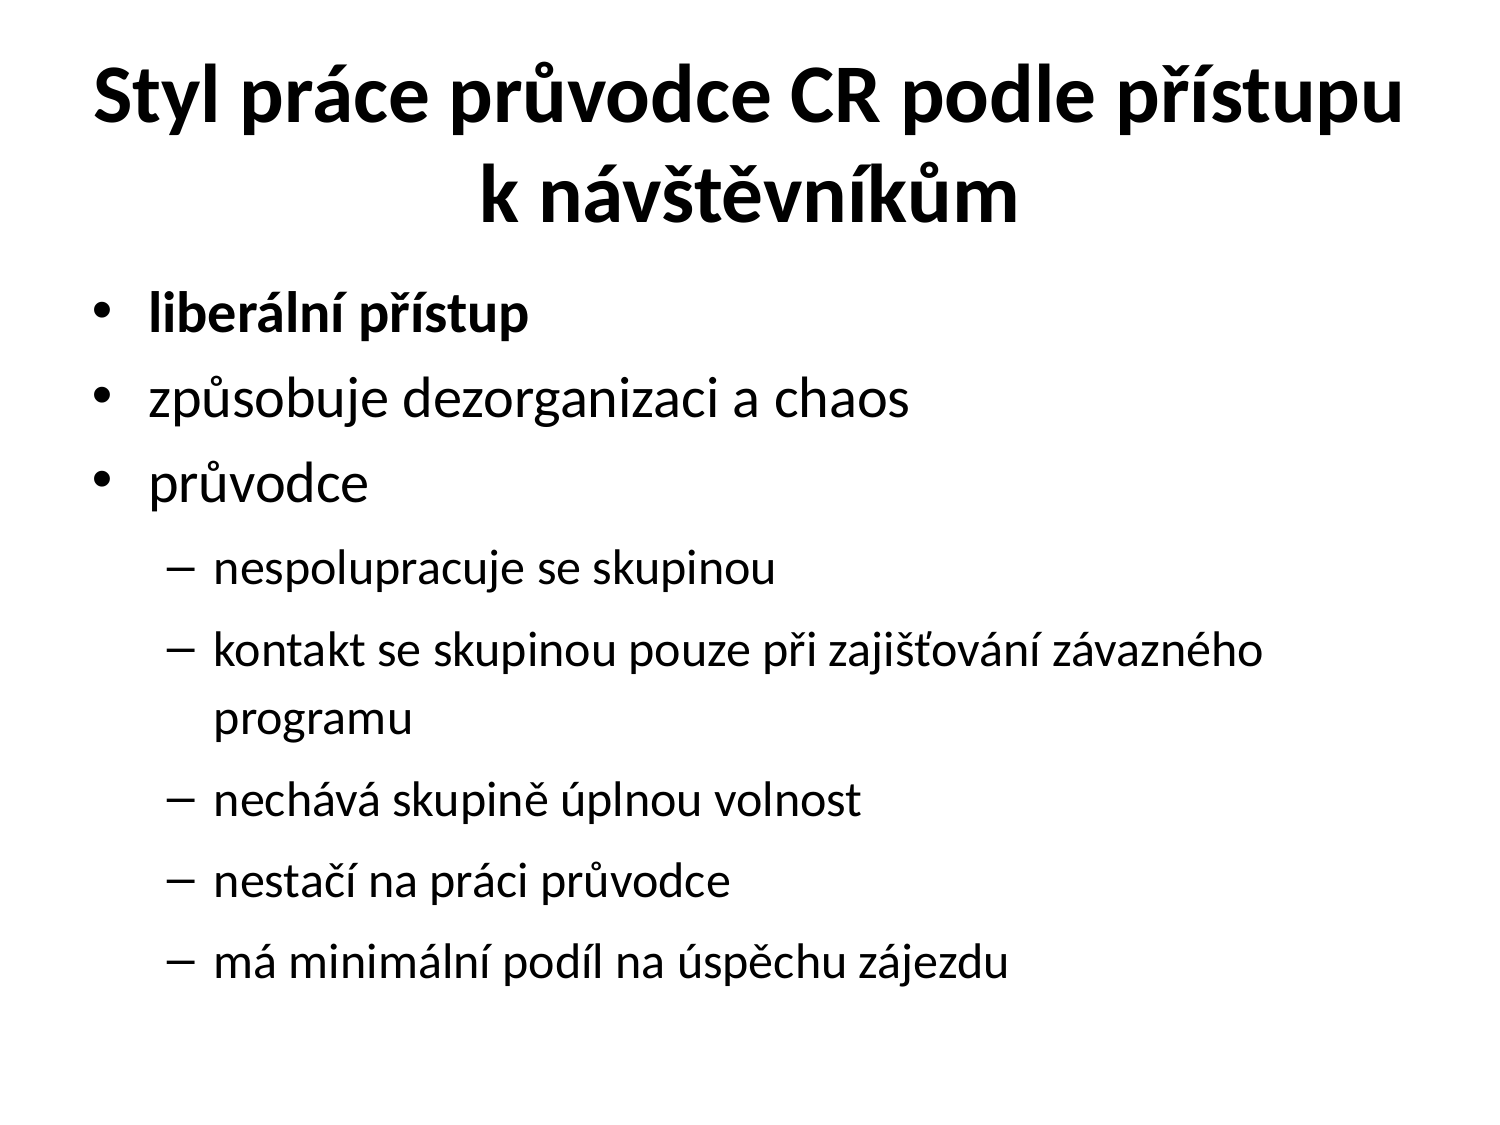

# Styl práce průvodce CR podle přístupu k návštěvníkům
liberální přístup
způsobuje dezorganizaci a chaos
průvodce
nespolupracuje se skupinou
kontakt se skupinou pouze při zajišťování závazného programu
nechává skupině úplnou volnost
nestačí na práci průvodce
má minimální podíl na úspěchu zájezdu